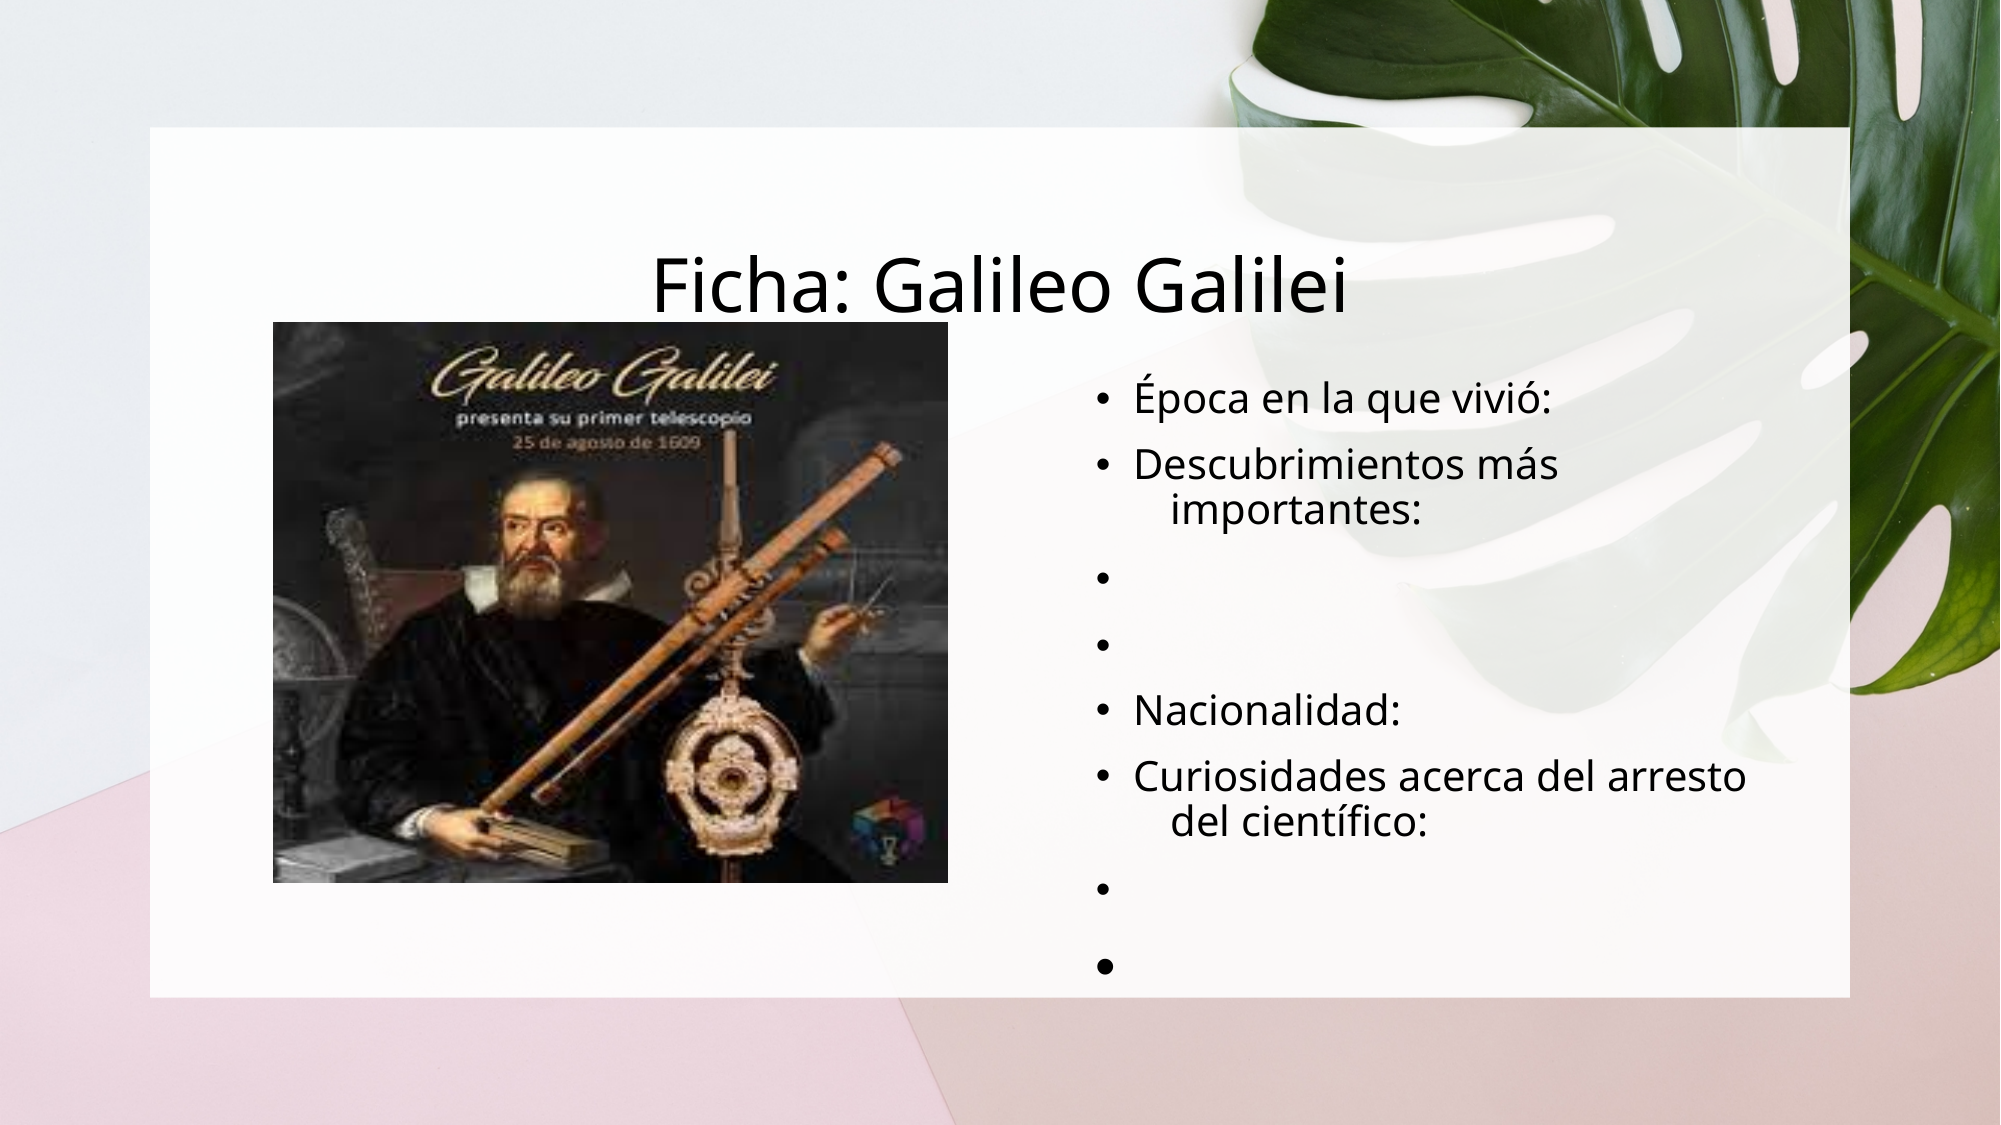

# Ficha: Galileo Galilei
Época en la que vivió:
Descubrimientos más importantes:
Nacionalidad:
Curiosidades acerca del arresto del científico: